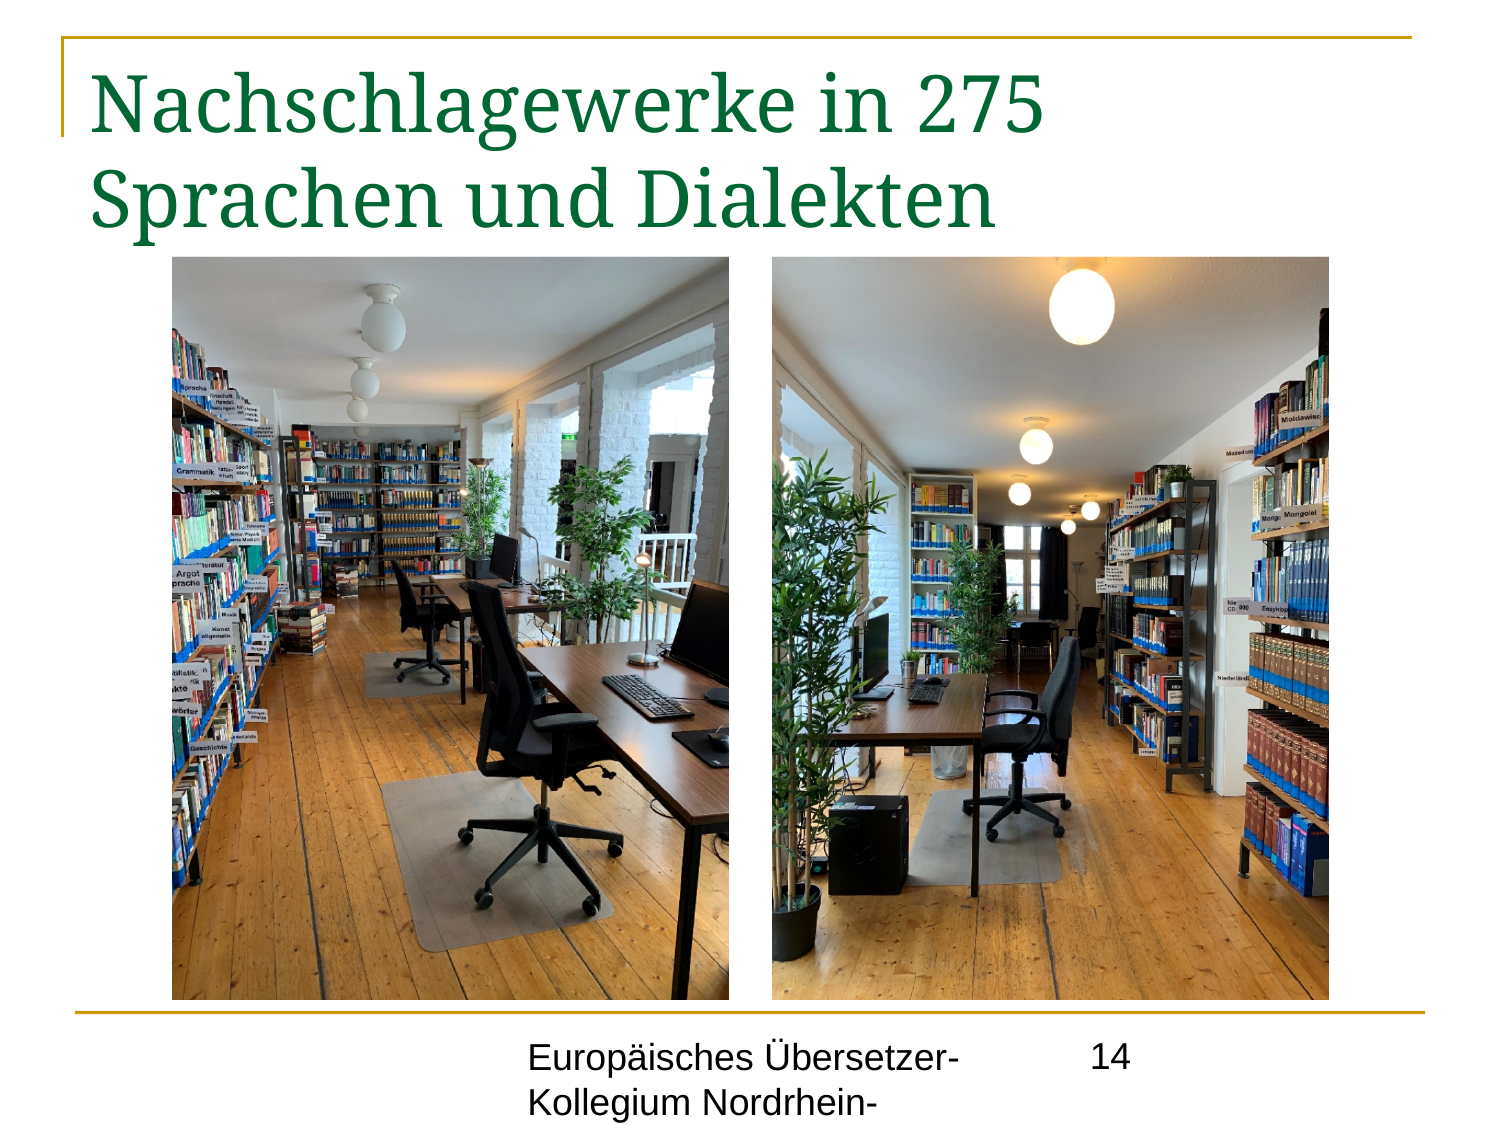

# Nachschlagewerke in 275 Sprachen und Dialekten
Europäisches Übersetzer-Kollegium Nordrhein-Westfalen in Straelen